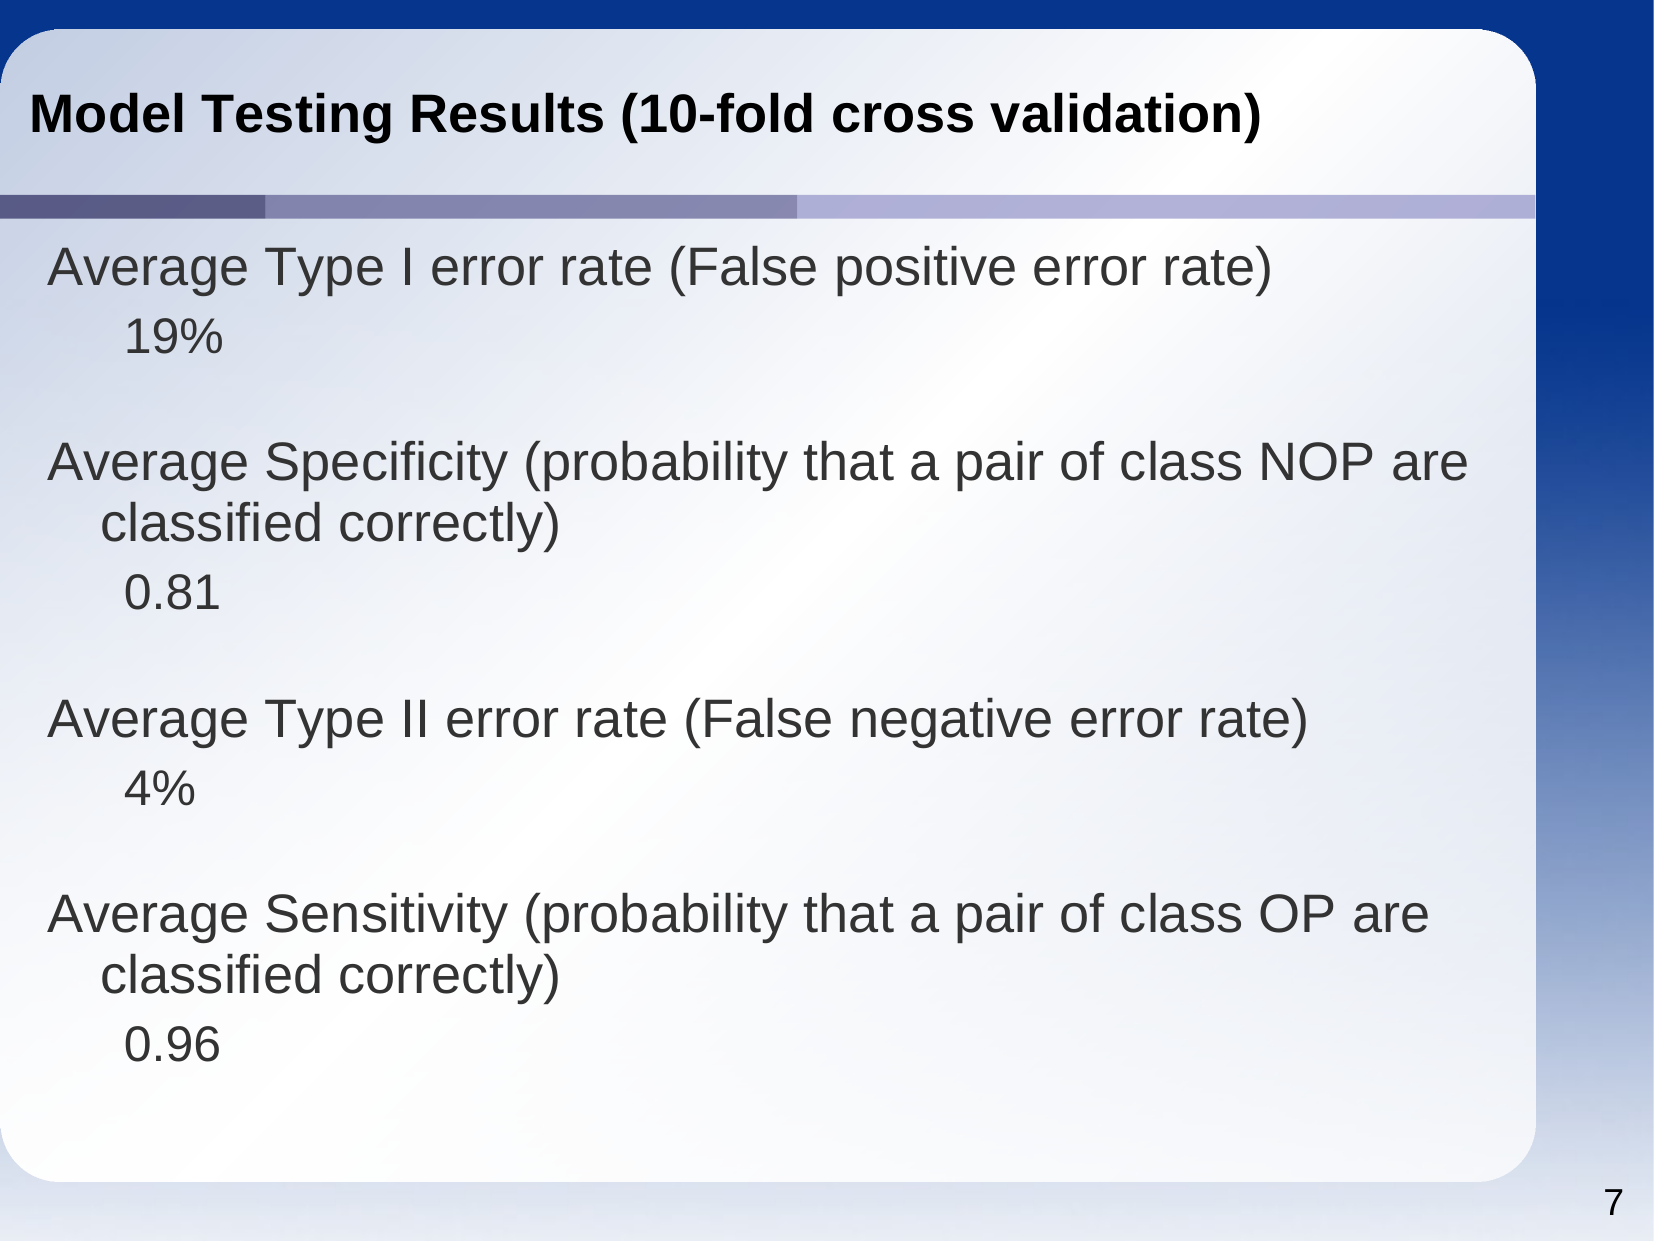

# Model Testing Results (10-fold cross validation)
Average Type I error rate (False positive error rate)
19%
Average Specificity (probability that a pair of class NOP are classified correctly)
0.81
Average Type II error rate (False negative error rate)
4%
Average Sensitivity (probability that a pair of class OP are classified correctly)
0.96
7